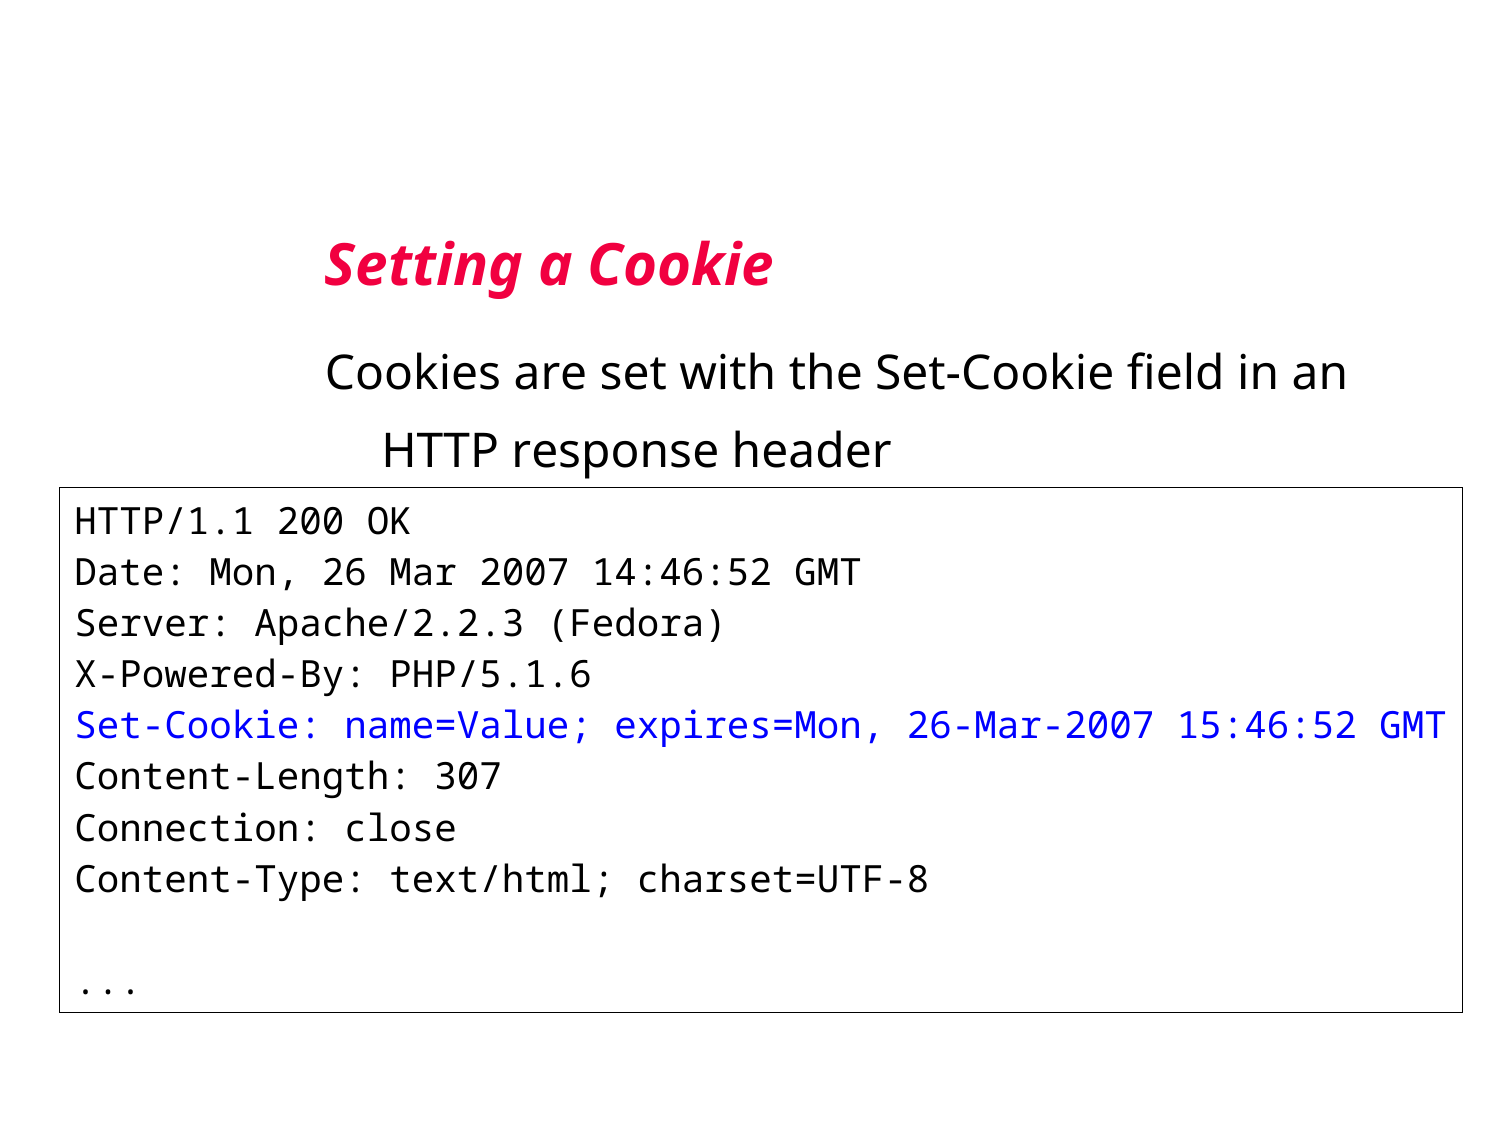

# Setting a Cookie
Cookies are set with the Set-Cookie field in an HTTP response header
HTTP/1.1 200 OK
Date: Mon, 26 Mar 2007 14:46:52 GMT
Server: Apache/2.2.3 (Fedora)
X-Powered-By: PHP/5.1.6
Set-Cookie: name=Value; expires=Mon, 26-Mar-2007 15:46:52 GMT
Content-Length: 307
Connection: close
Content-Type: text/html; charset=UTF-8
...
11